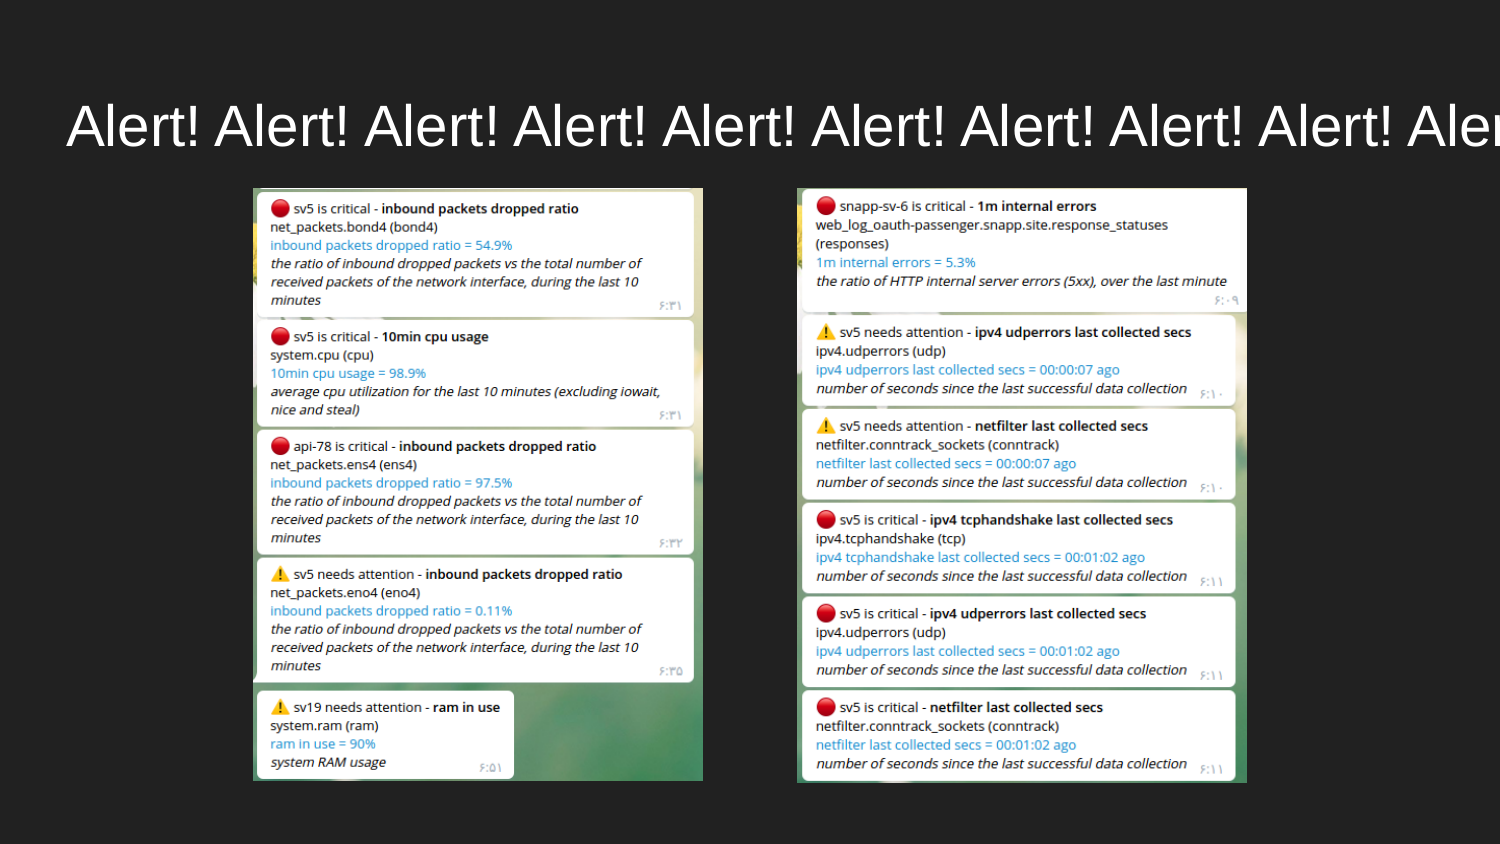

# Alert! Alert! Alert! Alert! Alert! Alert! Alert! Alert! Alert! Alert!